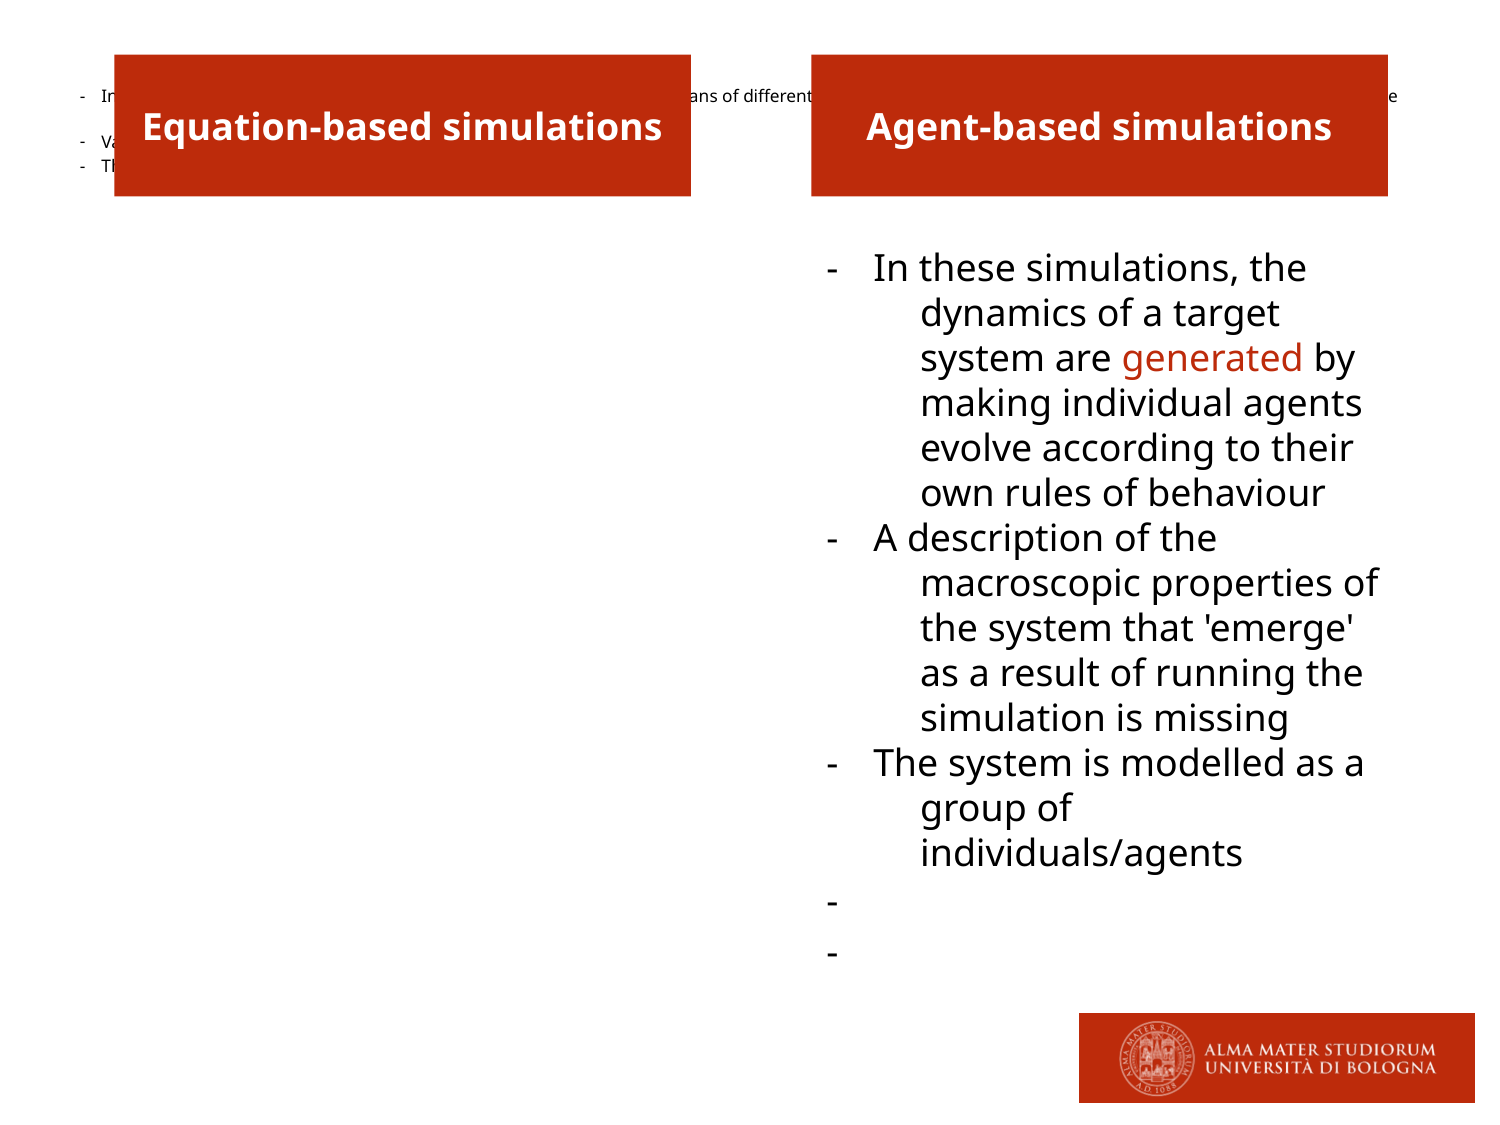

Equation-based simulations
Agent-based simulations
# In these simulations, the dynamics of a target system is described by means of differential equations that, when solved numerically, allow the future state of the system to be derived from the present state
Variables related to the macroscopic system appear in the equations
The target system is modelled as an undifferentiated 'whole'.
In these simulations, the dynamics of a target system are generated by making individual agents evolve according to their own rules of behaviour
A description of the macroscopic properties of the system that 'emerge' as a result of running the simulation is missing
The system is modelled as a group of individuals/agents